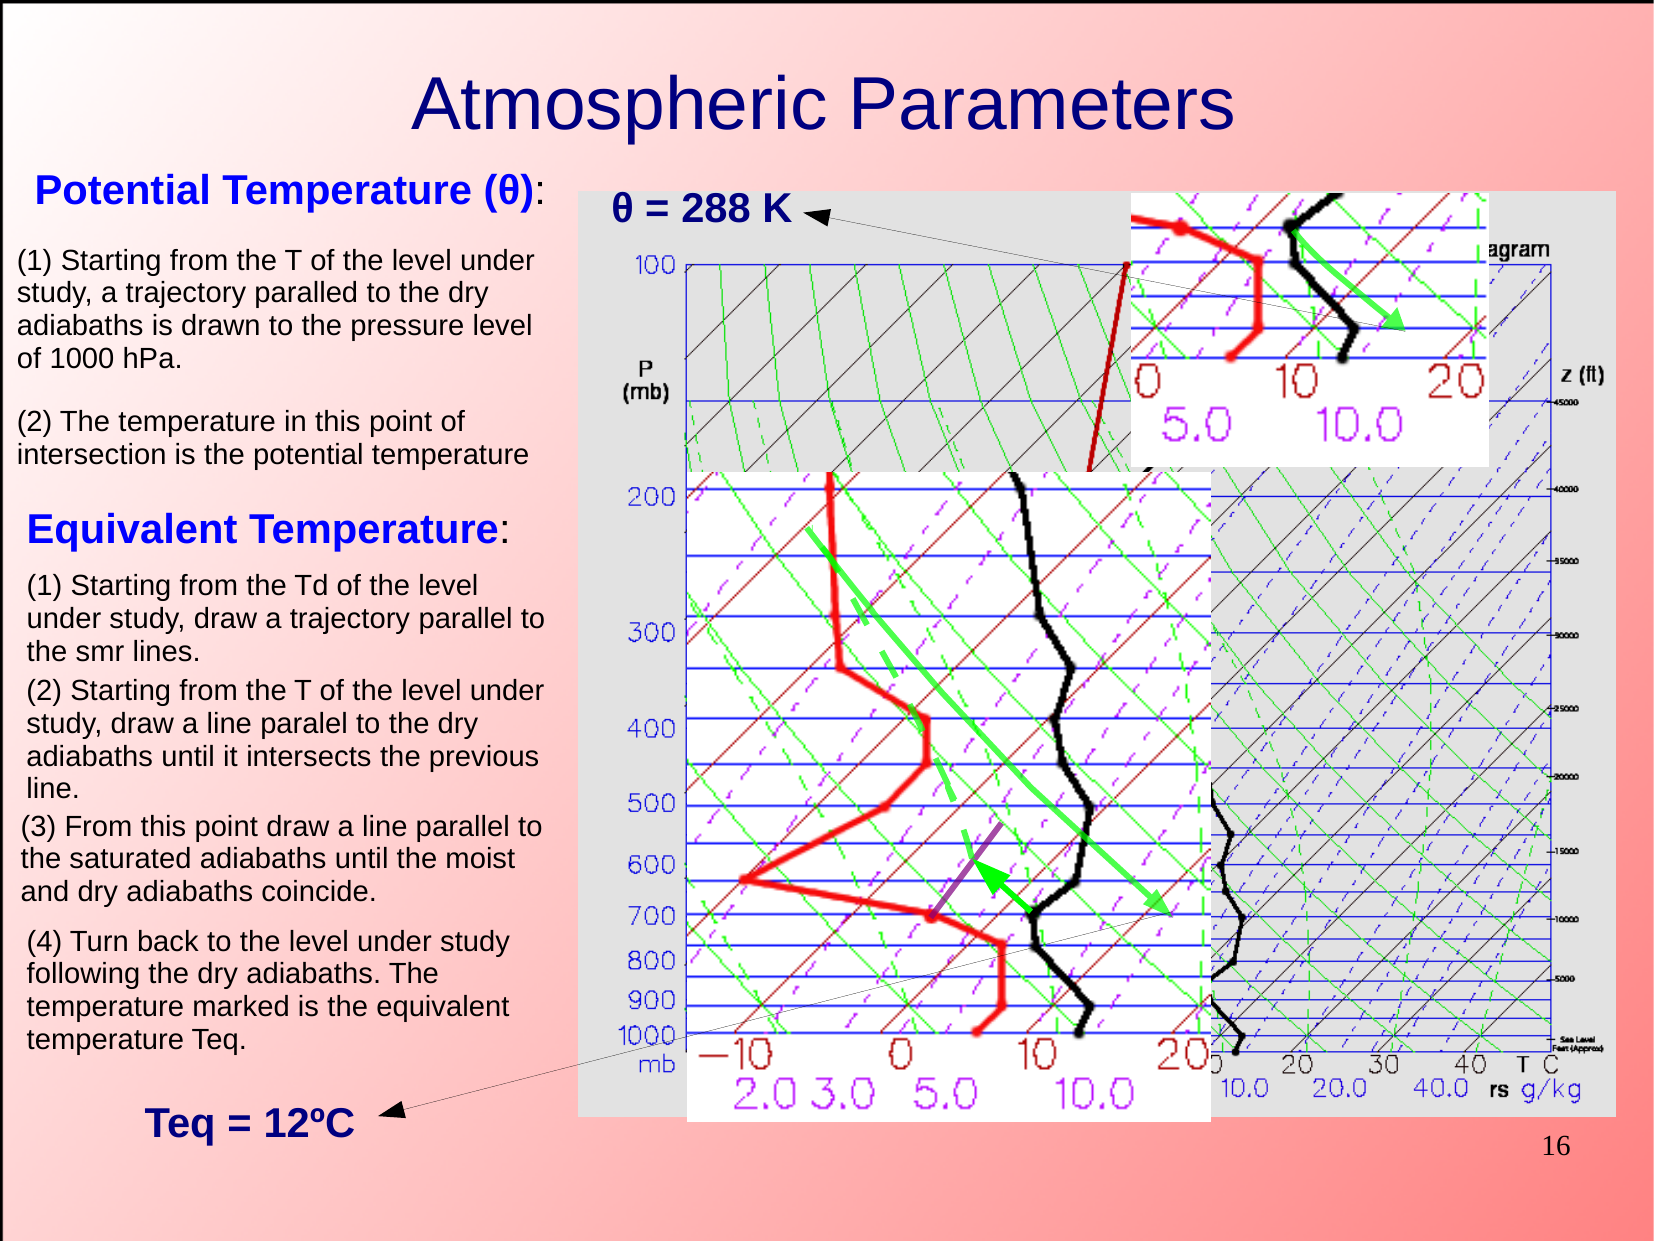

# Atmospheric Parameters
Potential Temperature (θ):
θ = 288 K
(1) Starting from the T of the level under study, a trajectory paralled to the dry adiabaths is drawn to the pressure level of 1000 hPa.
(2) The temperature in this point of intersection is the potential temperature
Equivalent Temperature:
(1) Starting from the Td of the level under study, draw a trajectory parallel to the smr lines.
(2) Starting from the T of the level under study, draw a line paralel to the dry adiabaths until it intersects the previous line.
(3) From this point draw a line parallel to the saturated adiabaths until the moist and dry adiabaths coincide.
(4) Turn back to the level under study following the dry adiabaths. The temperature marked is the equivalent temperature Teq.
Teq = 12ºC
16